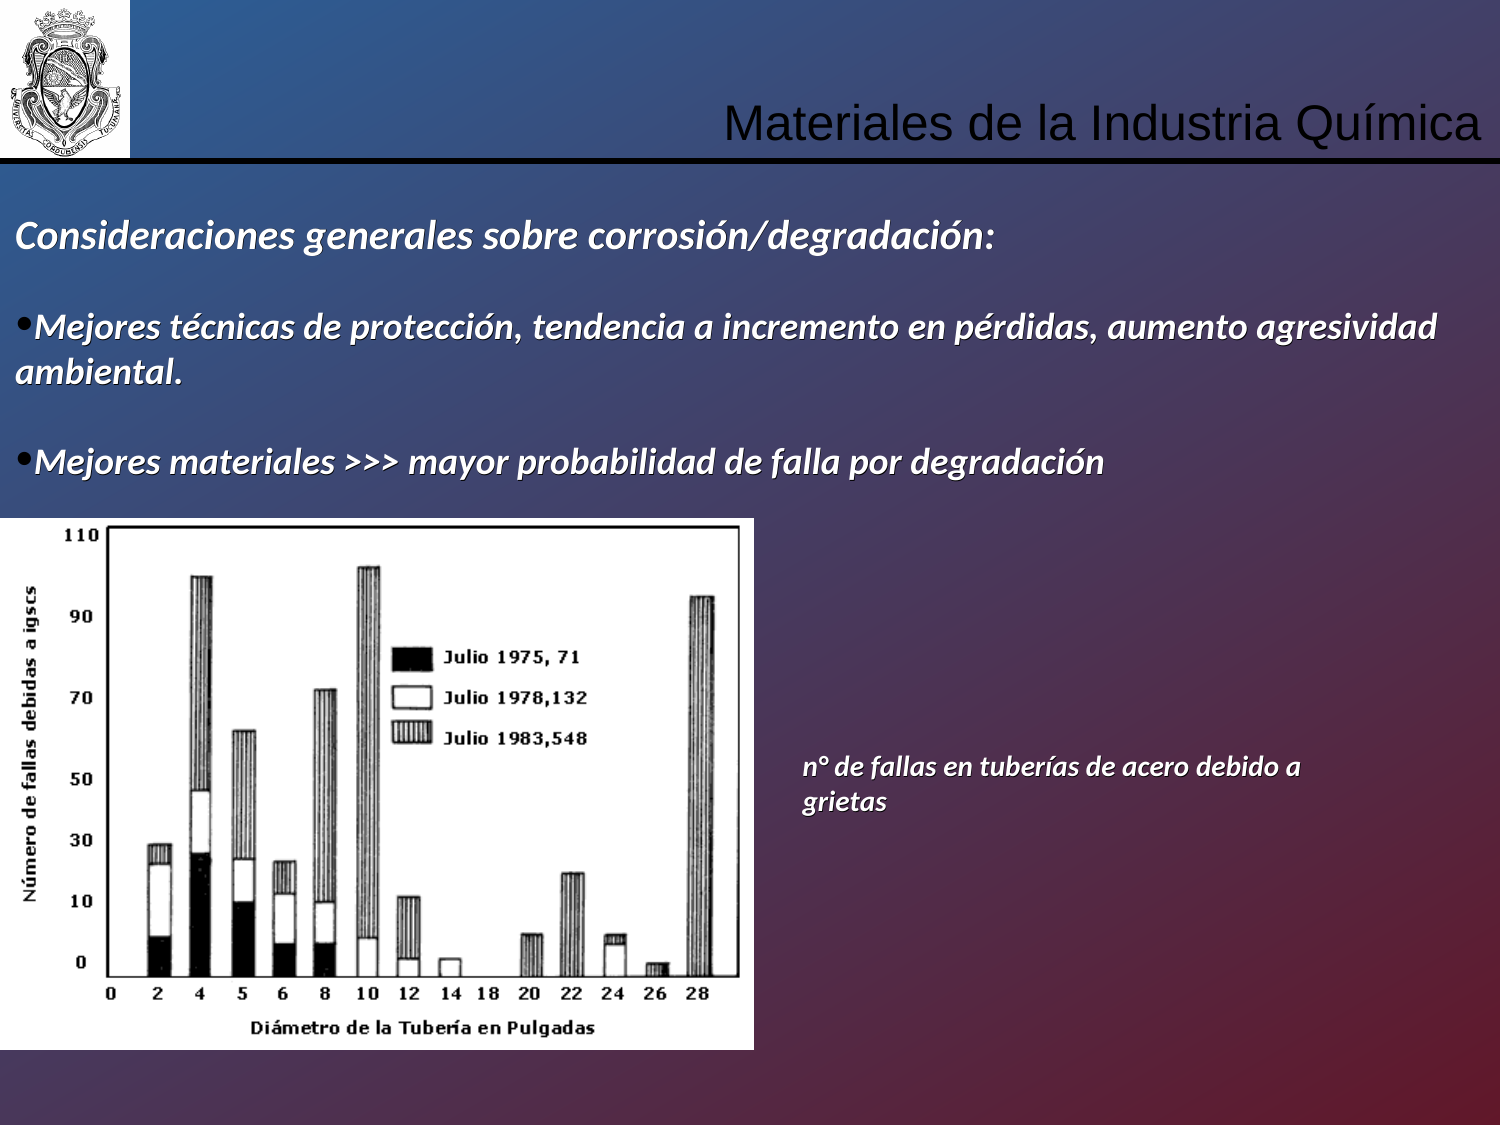

Materiales de la Industria Química
Consideraciones generales sobre corrosión/degradación:
Mejores técnicas de protección, tendencia a incremento en pérdidas, aumento agresividad ambiental.
Mejores materiales >>> mayor probabilidad de falla por degradación
n° de fallas en tuberías de acero debido a grietas